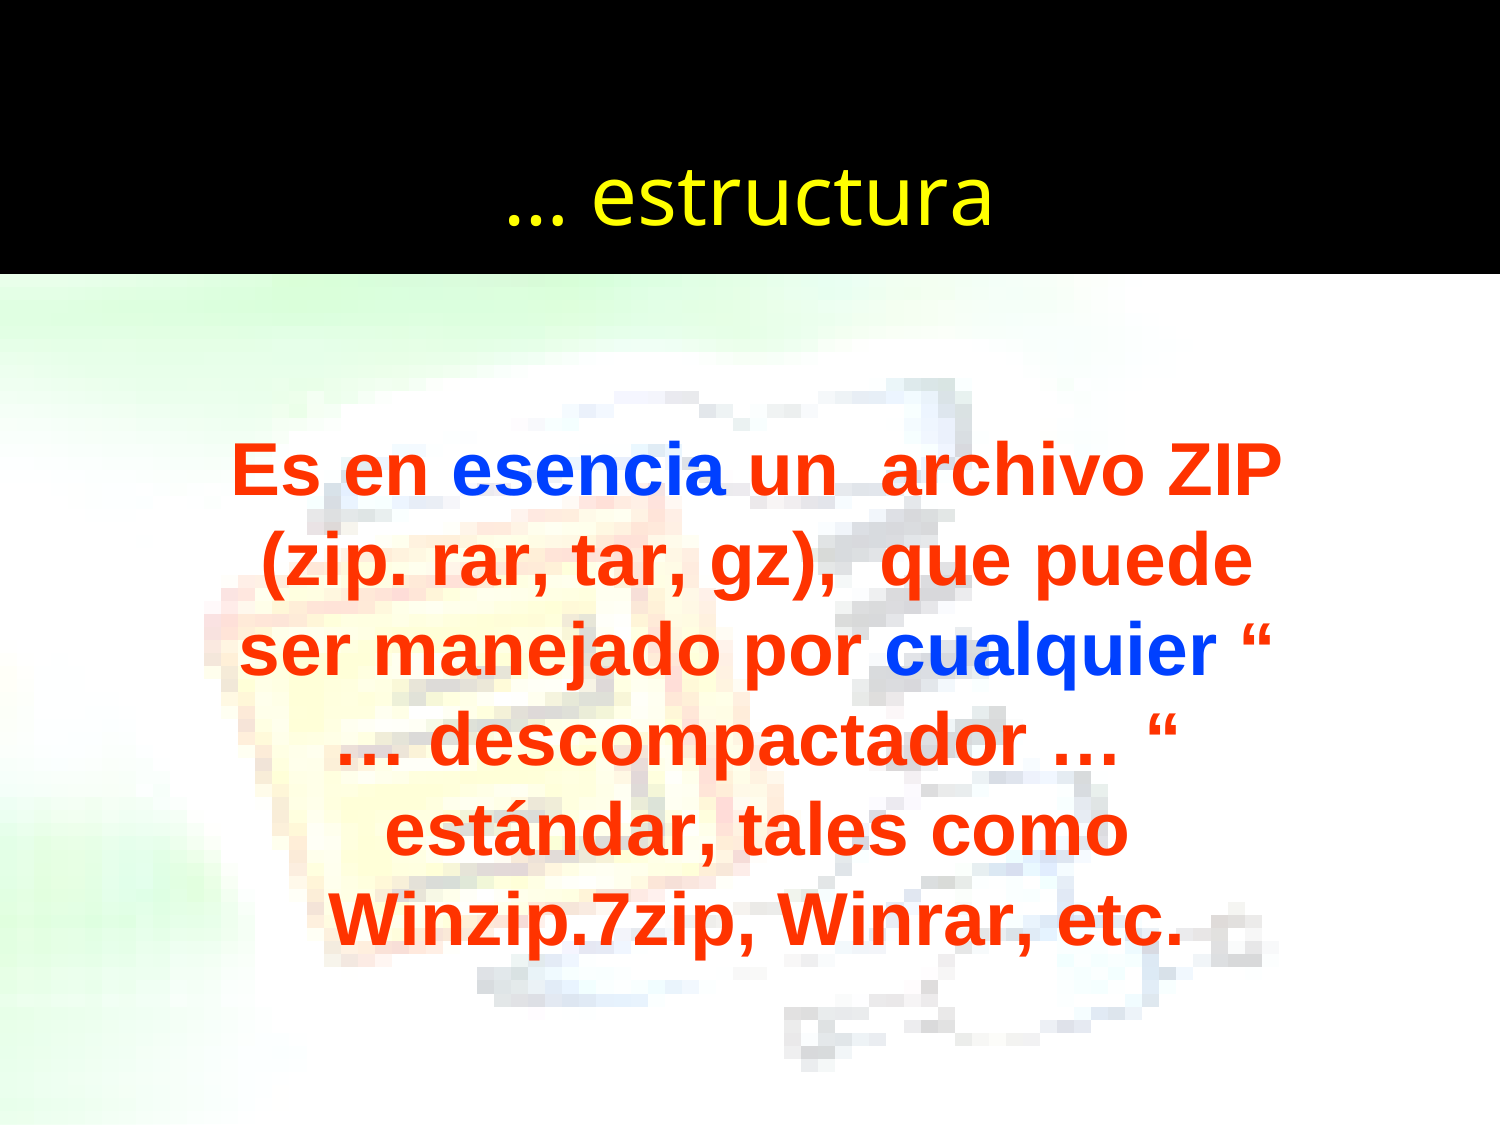

# … estructura
Es en esencia un archivo ZIP (zip. rar, tar, gz), que puede ser manejado por cualquier “ … descompactador … “ estándar, tales como Winzip.7zip, Winrar, etc.